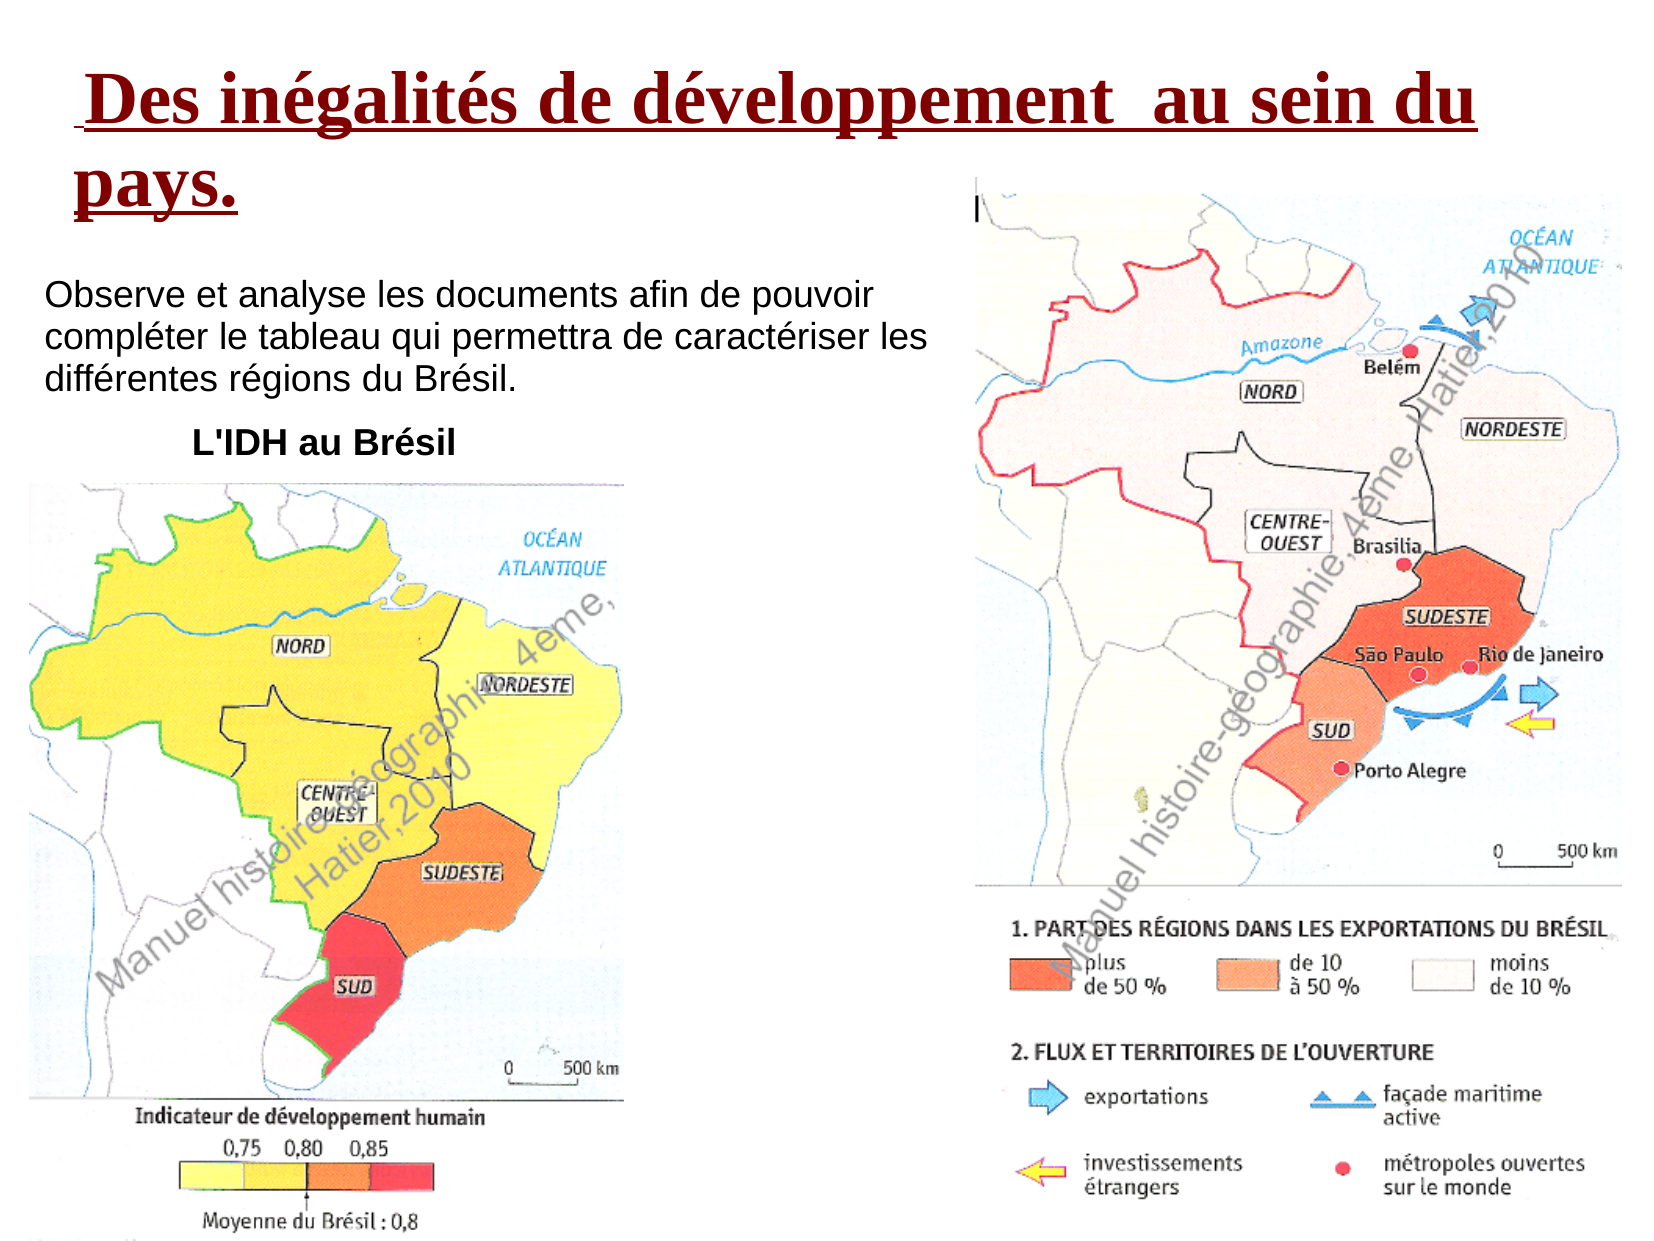

Des inégalités de développement au sein du pays.
Observe et analyse les documents afin de pouvoir compléter le tableau qui permettra de caractériser les différentes régions du Brésil.
L'IDH au Brésil